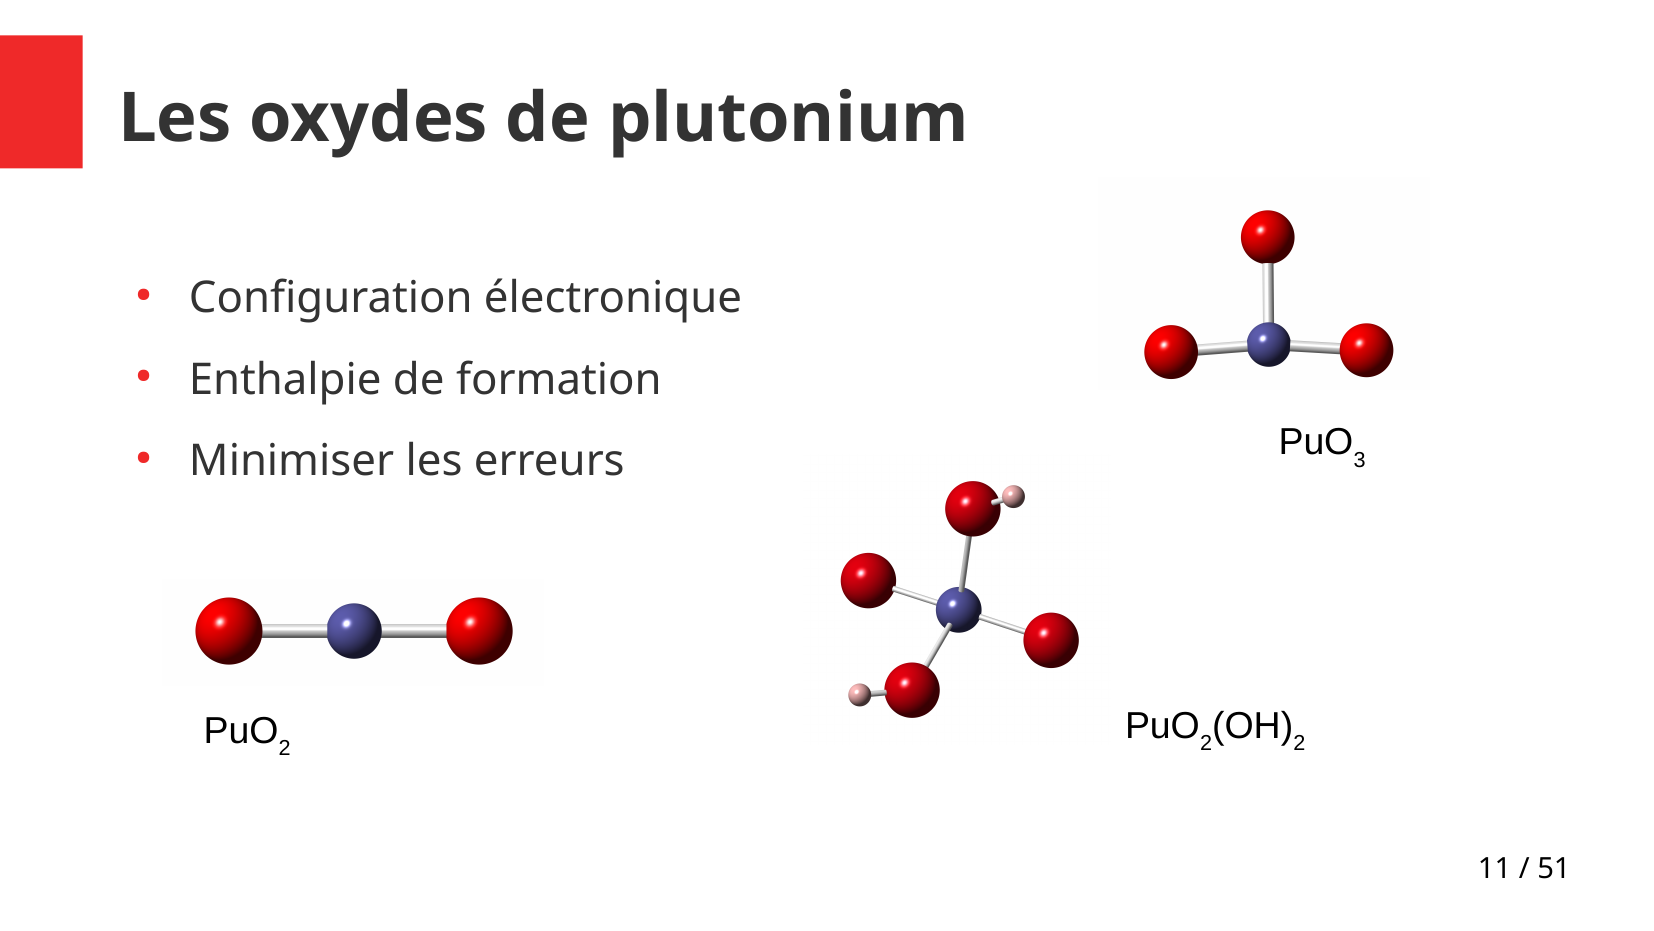

# Les oxydes de plutonium
Configuration électronique
Enthalpie de formation
Minimiser les erreurs
PuO3
PuO2(OH)2
PuO2
11